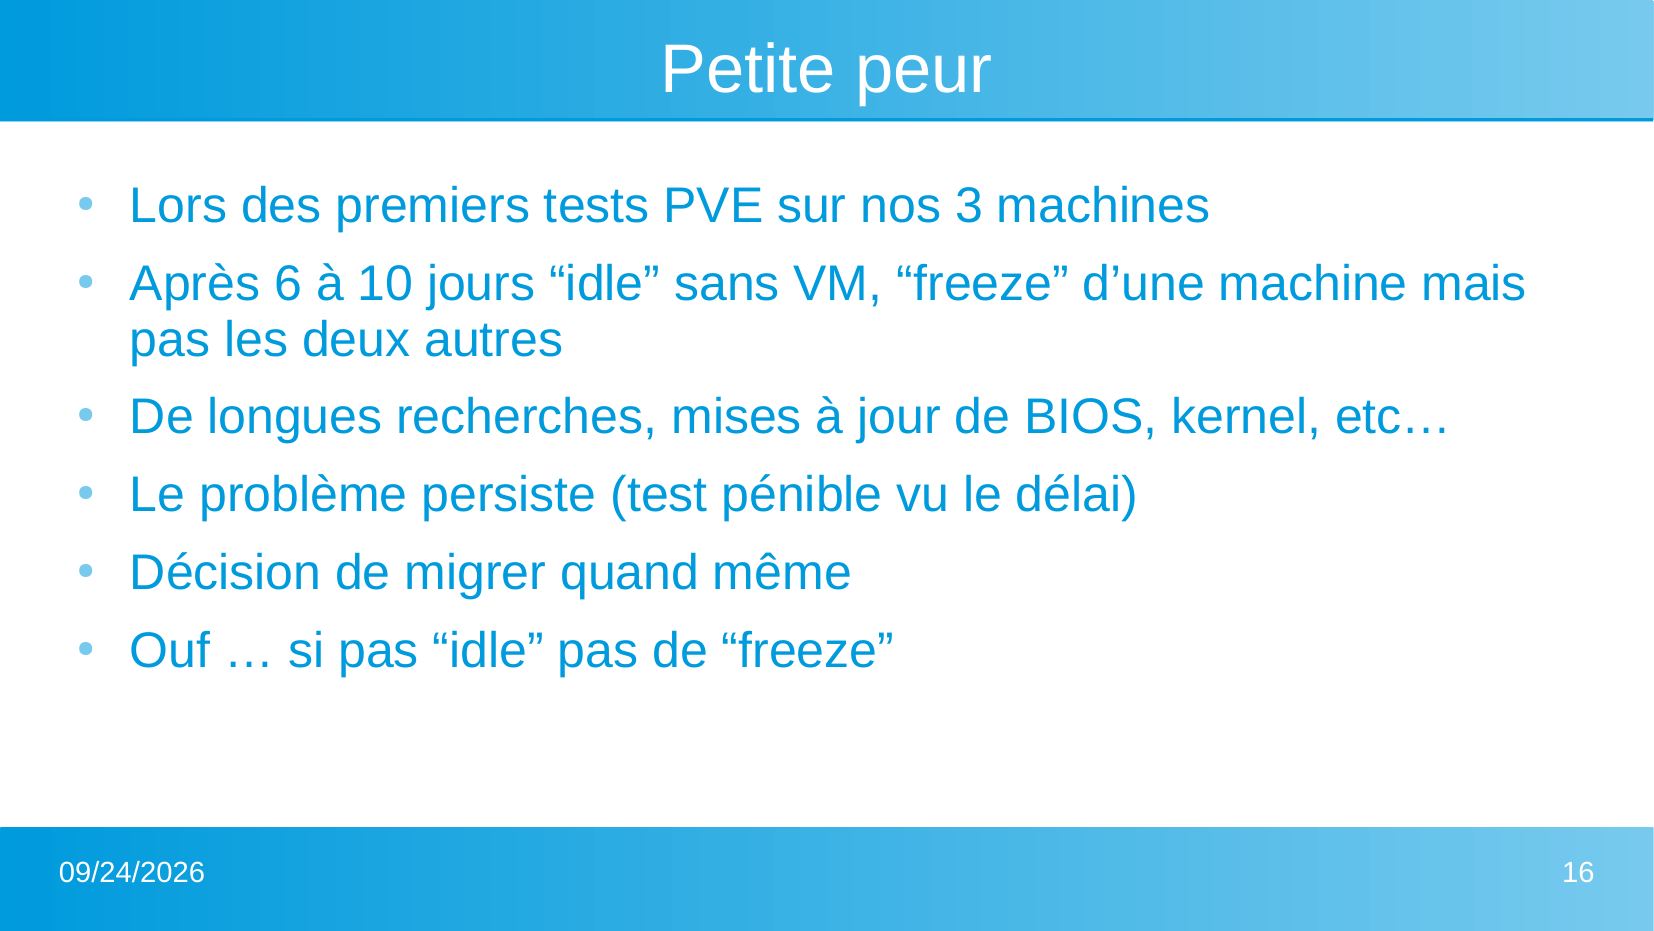

# Petite peur
Lors des premiers tests PVE sur nos 3 machines
Après 6 à 10 jours “idle” sans VM, “freeze” d’une machine mais pas les deux autres
De longues recherches, mises à jour de BIOS, kernel, etc…
Le problème persiste (test pénible vu le délai)
Décision de migrer quand même
Ouf … si pas “idle” pas de “freeze”
16